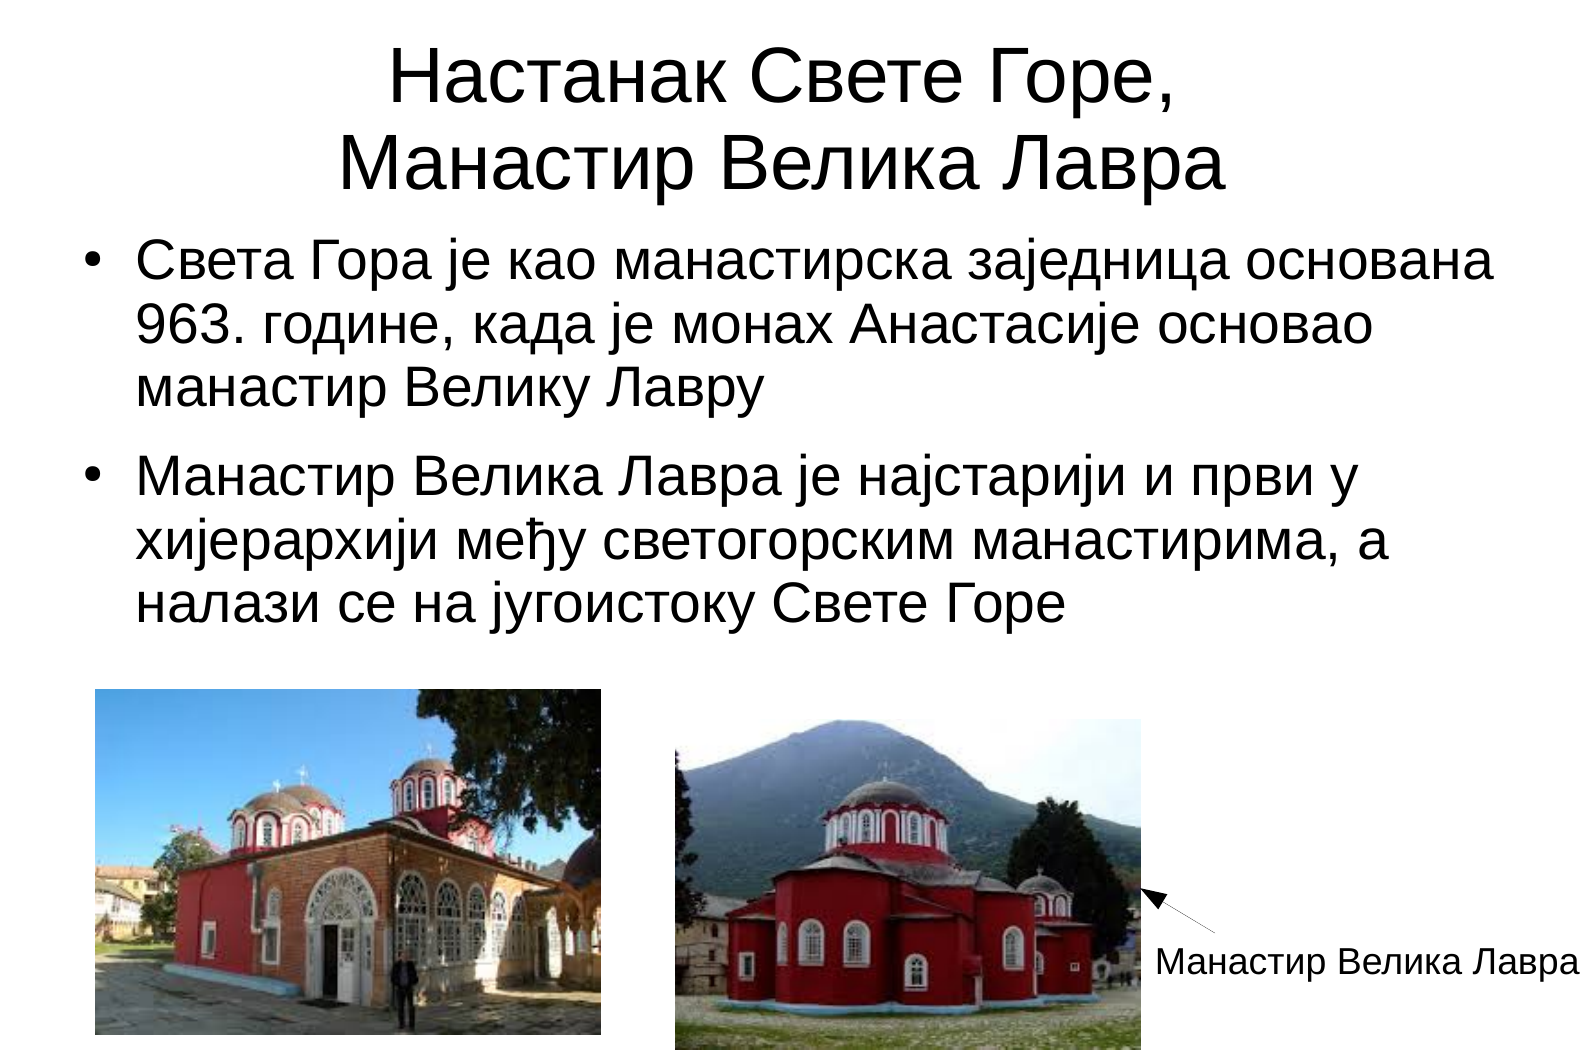

# Настанак Свете Горе, Манастир Велика Лавра
Света Гора је као манастирска заједница основана 963. године, када је монах Анастасије основао манастир Велику Лавру
Манастир Велика Лавра је најстарији и први у хијерархији међу светогорским манастирима, а налази се на југоистоку Свете Горе
Манастир Велика Лавра